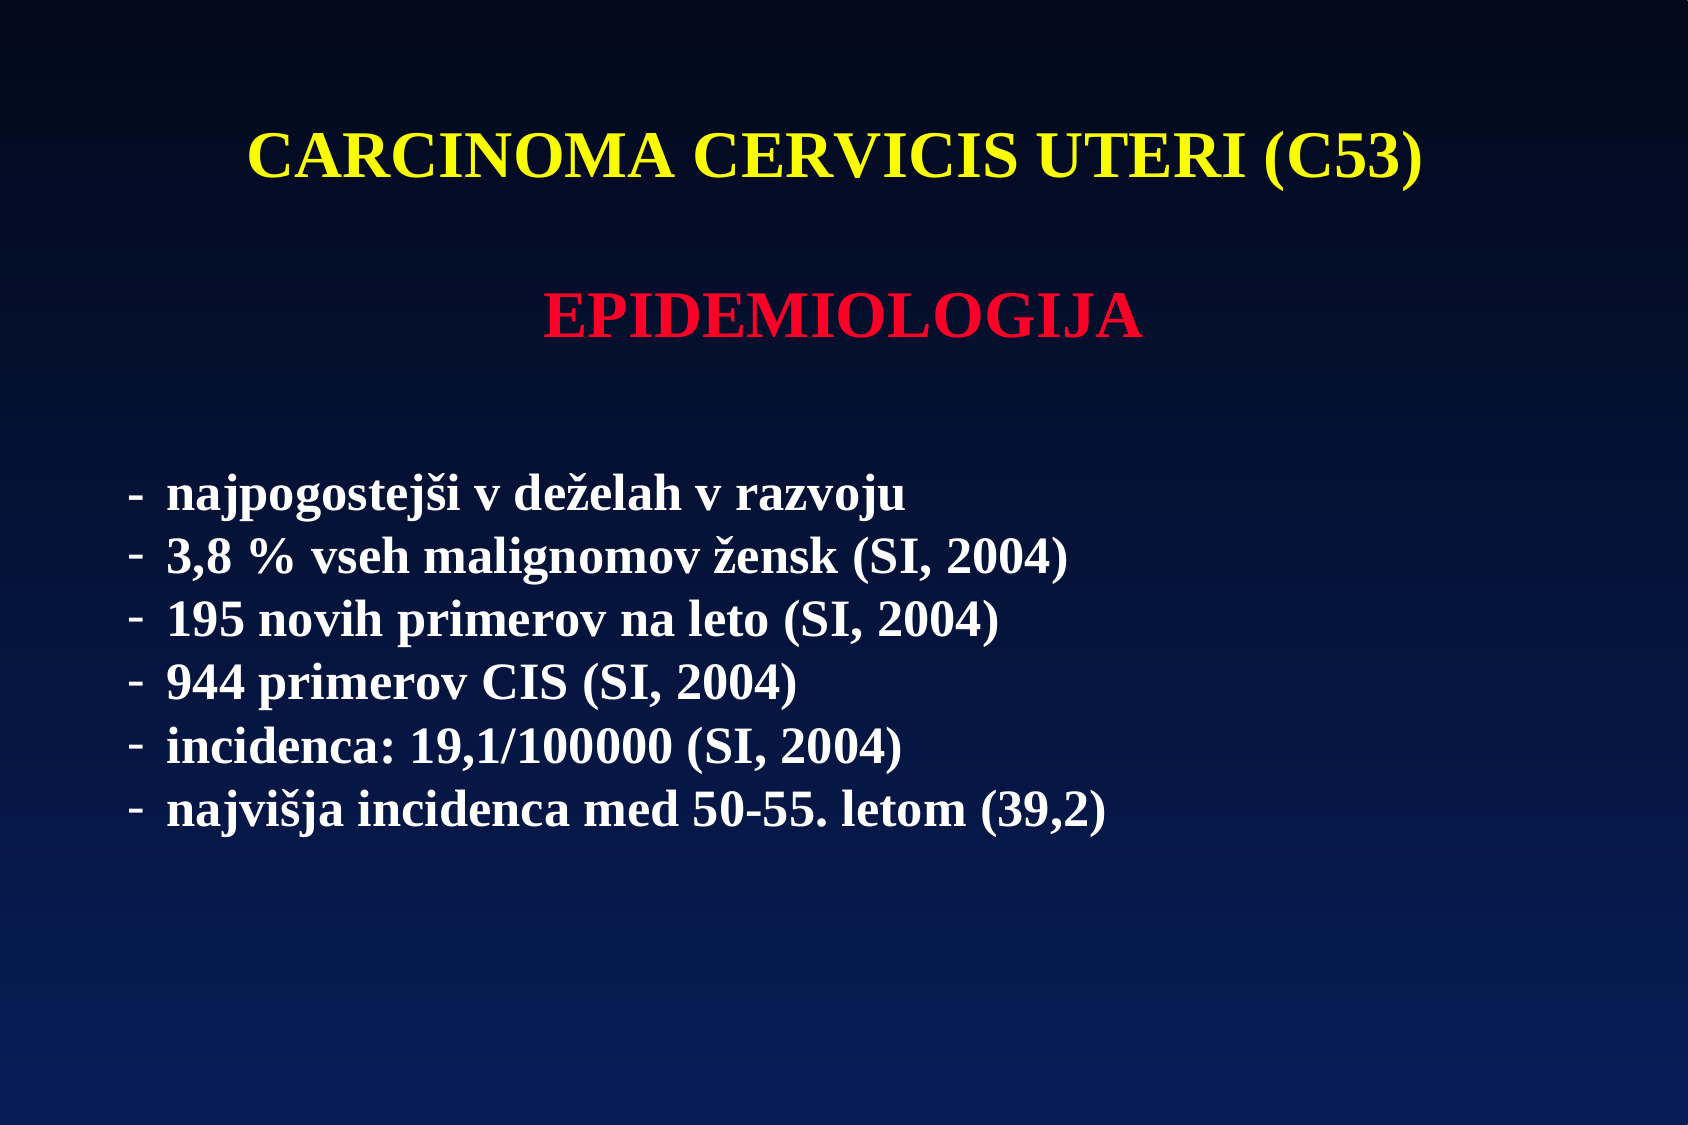

# CARCINOMA CERVICIS UTERI (C53) EPIDEMIOLOGIJA
- 	najpogostejši v deželah v razvoju
3,8 % vseh malignomov žensk (SI, 2004)
195 novih primerov na leto (SI, 2004)
944 primerov CIS (SI, 2004)
incidenca: 19,1/100000 (SI, 2004)
najvišja incidenca med 50-55. letom (39,2)